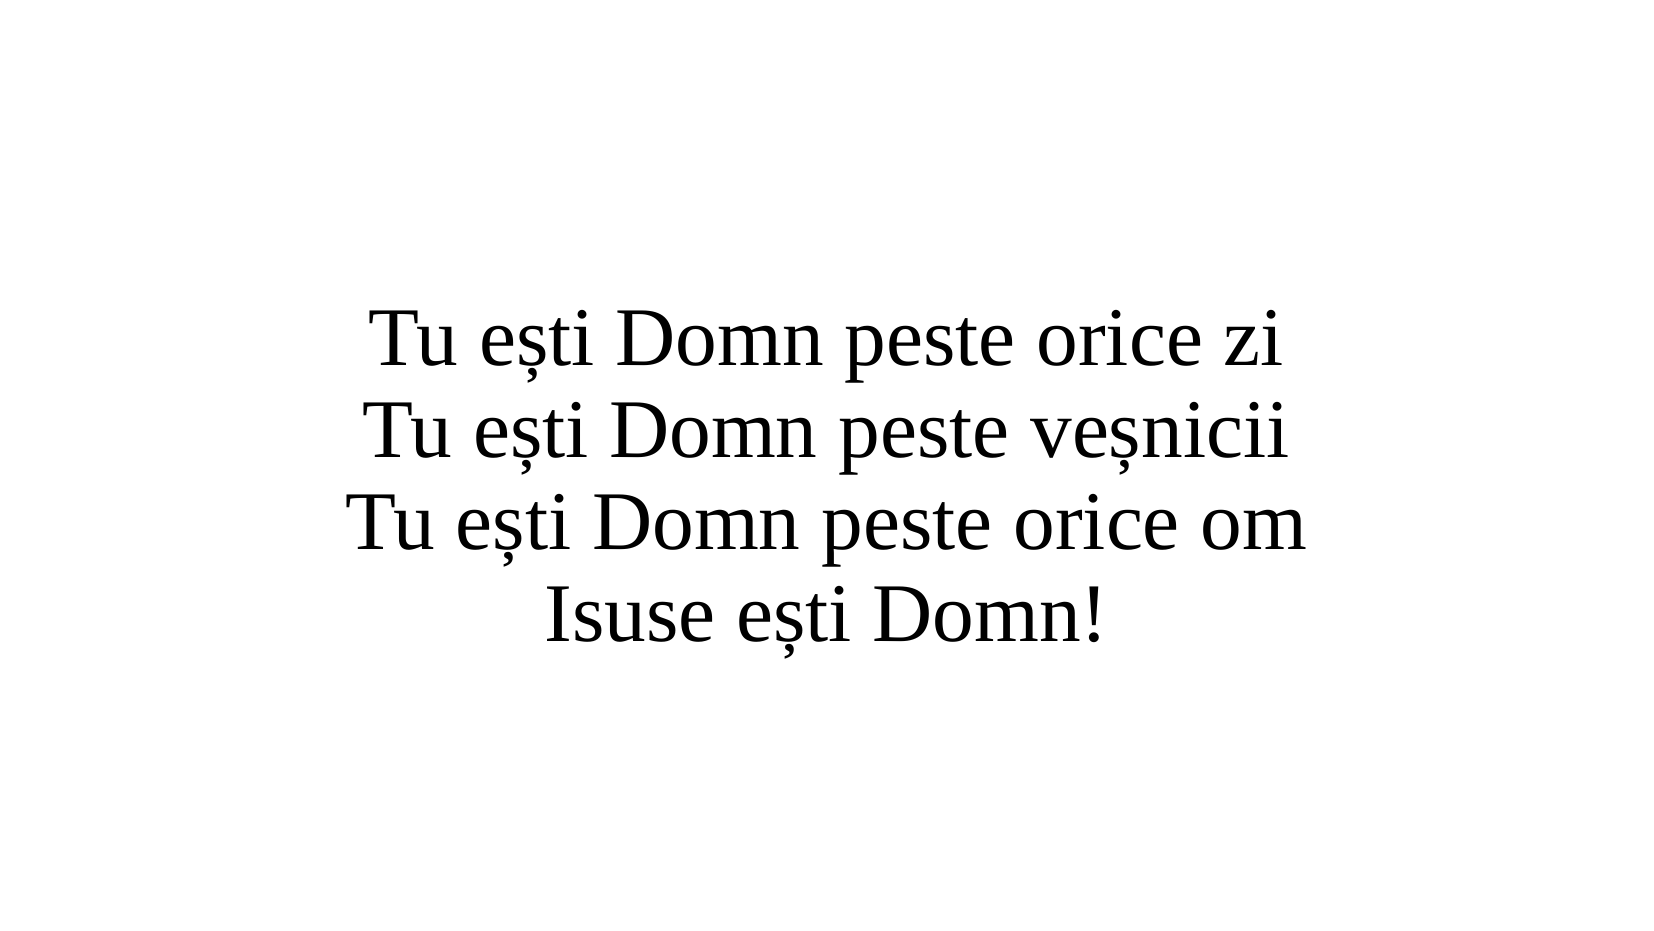

# Tu ești Domn peste orice zi
Tu ești Domn peste veșnicii
Tu ești Domn peste orice om
Isuse ești Domn!